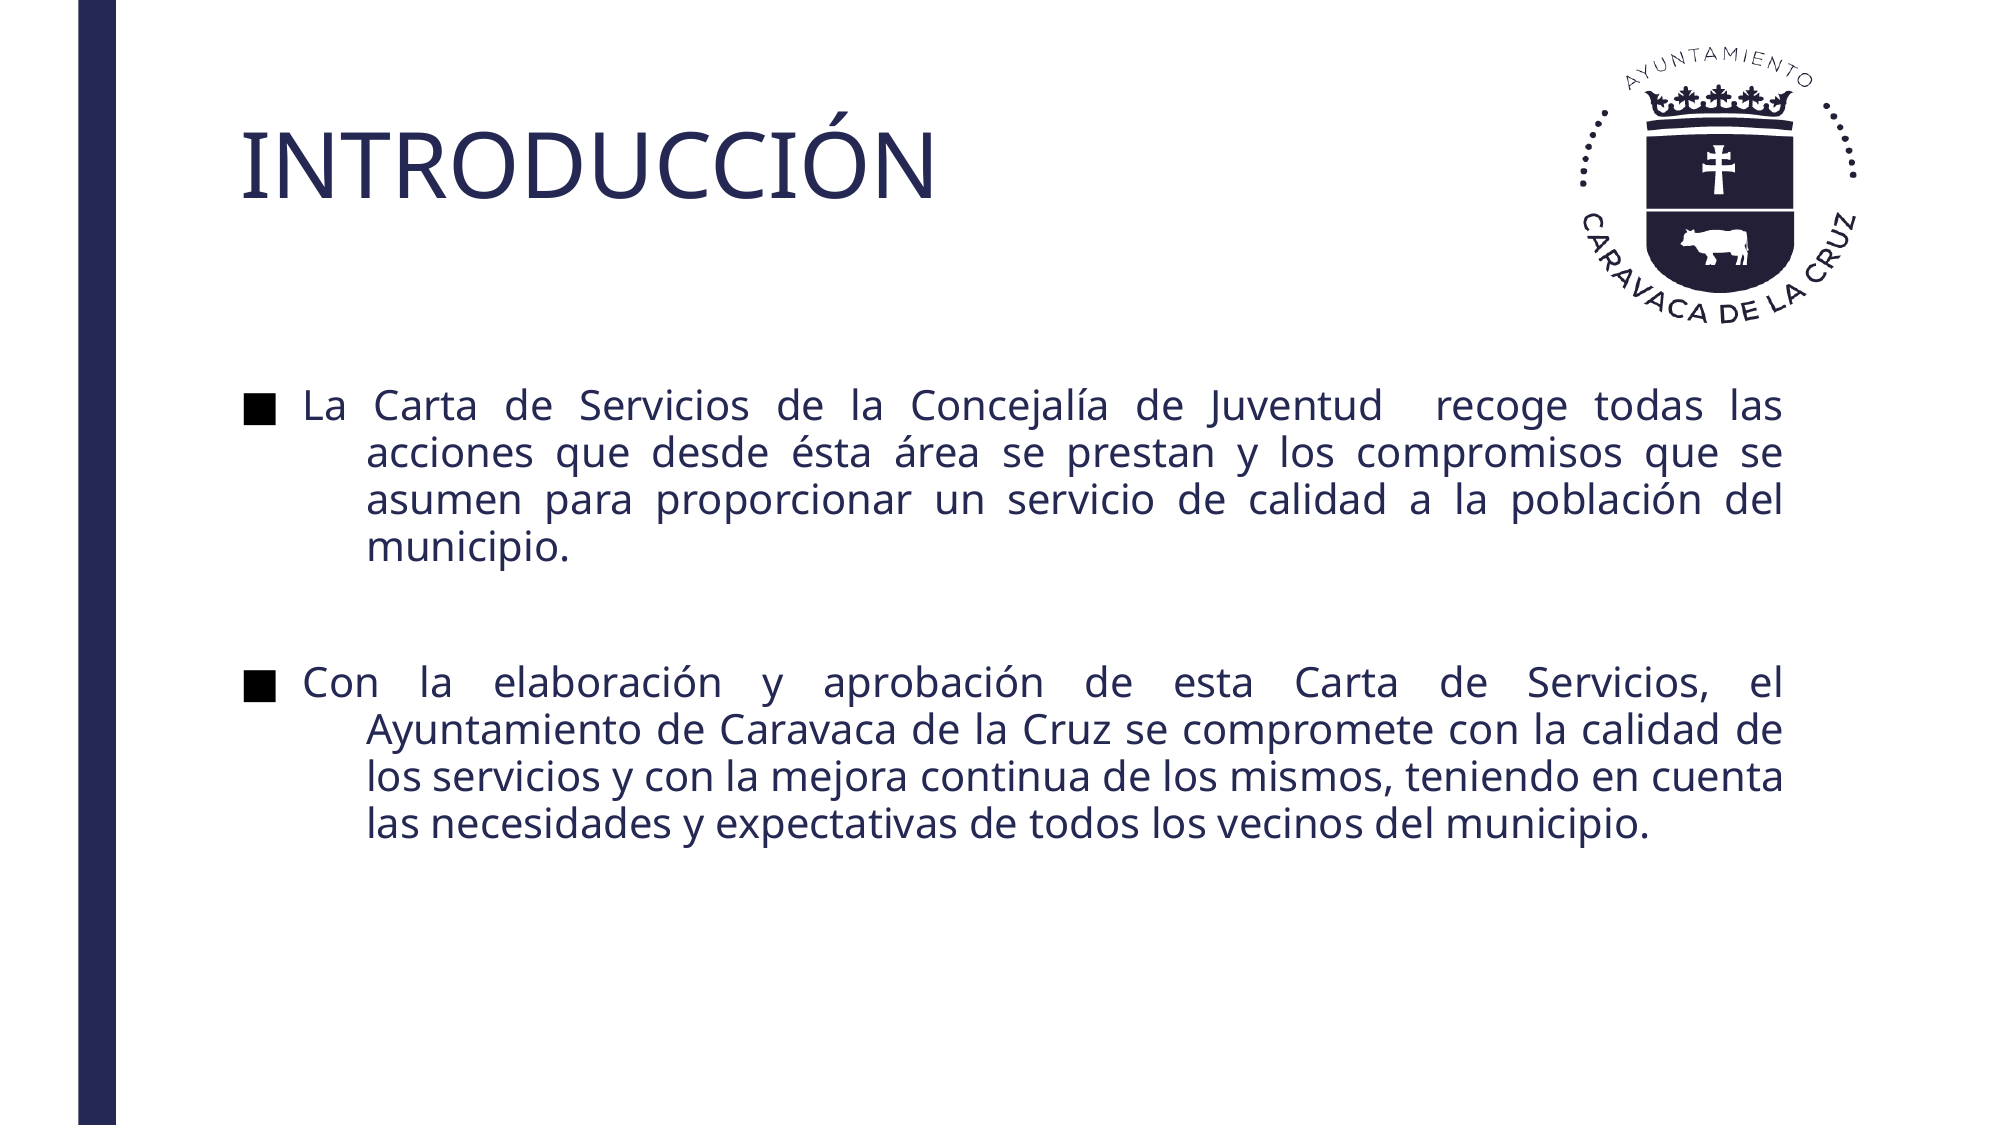

# INTRODUCCIÓN
La Carta de Servicios de la Concejalía de Juventud recoge todas las acciones que desde ésta área se prestan y los compromisos que se asumen para proporcionar un servicio de calidad a la población del municipio.
Con la elaboración y aprobación de esta Carta de Servicios, el Ayuntamiento de Caravaca de la Cruz se compromete con la calidad de los servicios y con la mejora continua de los mismos, teniendo en cuenta las necesidades y expectativas de todos los vecinos del municipio.